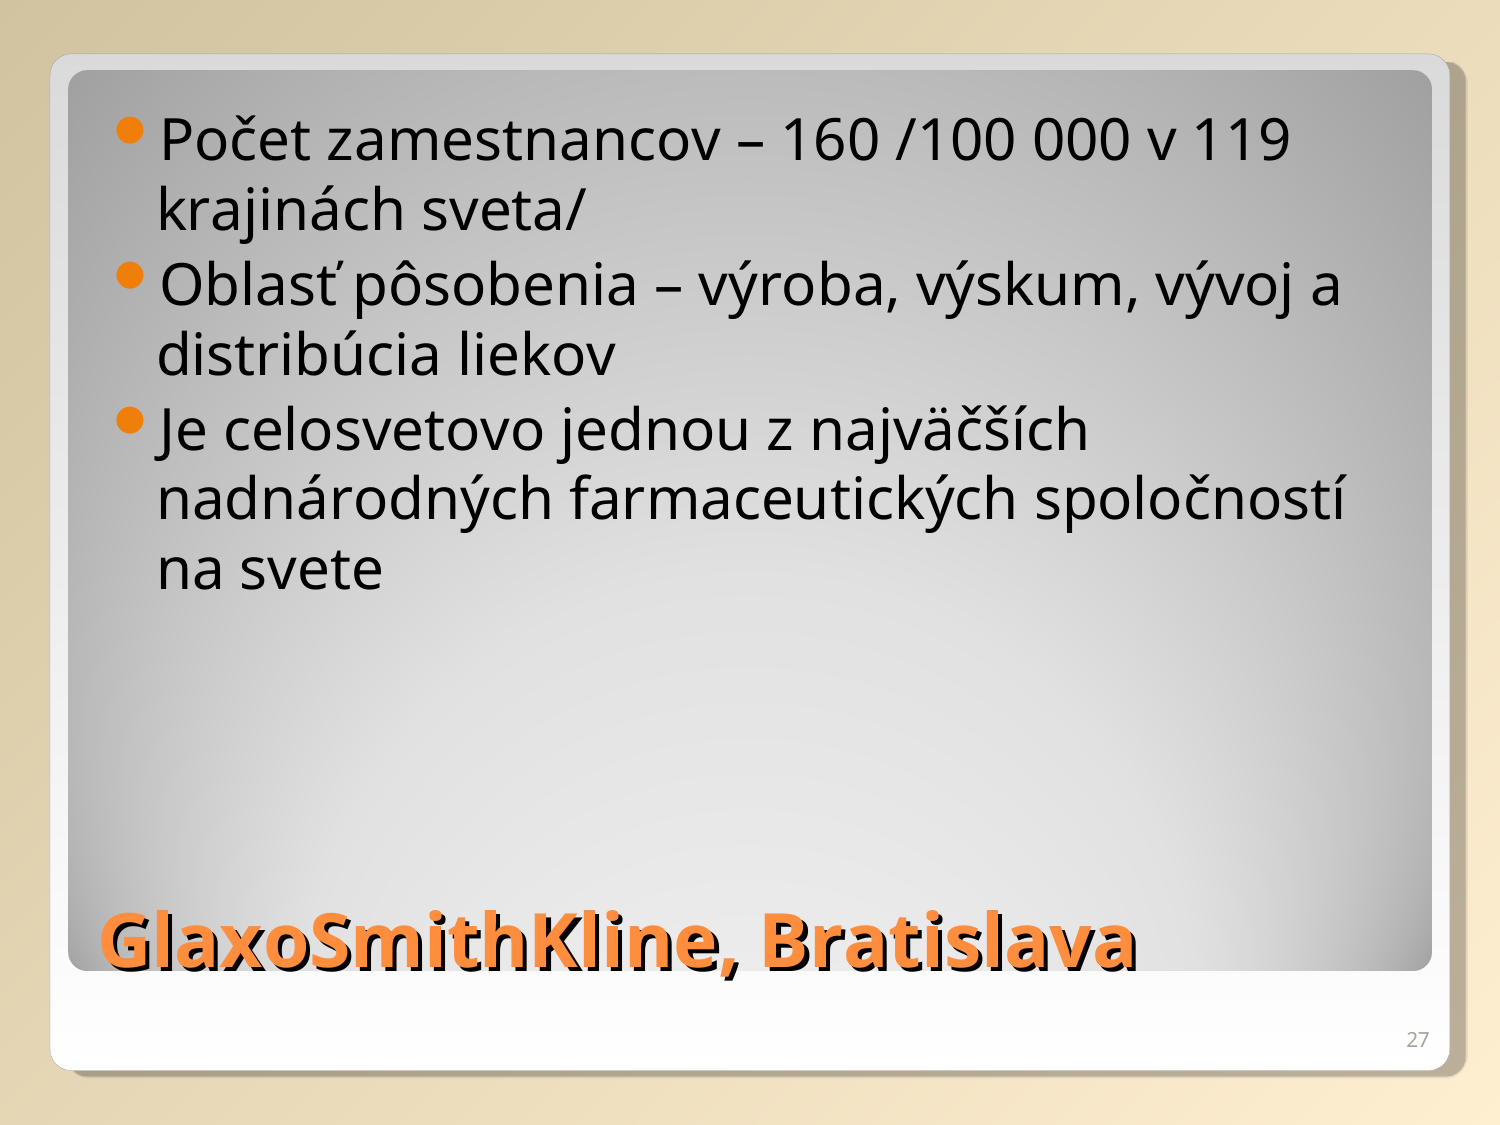

Počet zamestnancov – 160 /100 000 v 119 krajinách sveta/
Oblasť pôsobenia – výroba, výskum, vývoj a distribúcia liekov
Je celosvetovo jednou z najväčších nadnárodných farmaceutických spoločností na svete
# GlaxoSmithKline, Bratislava